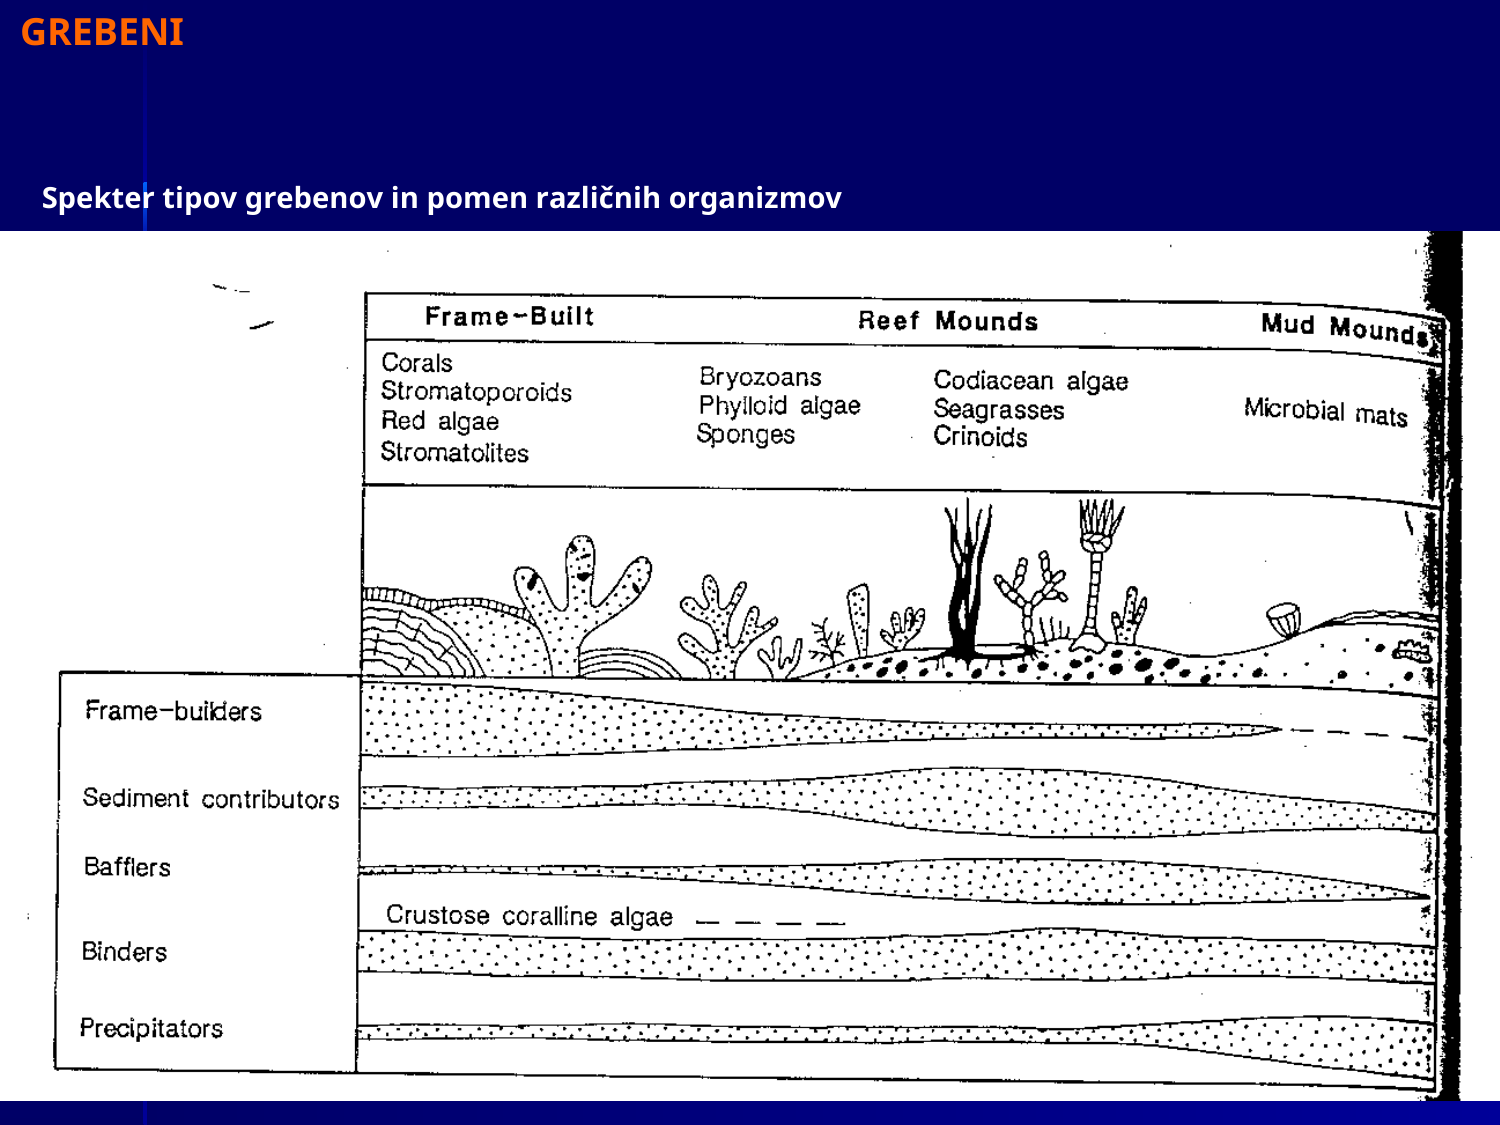

GREBENI
Spekter tipov grebenov in pomen različnih organizmov